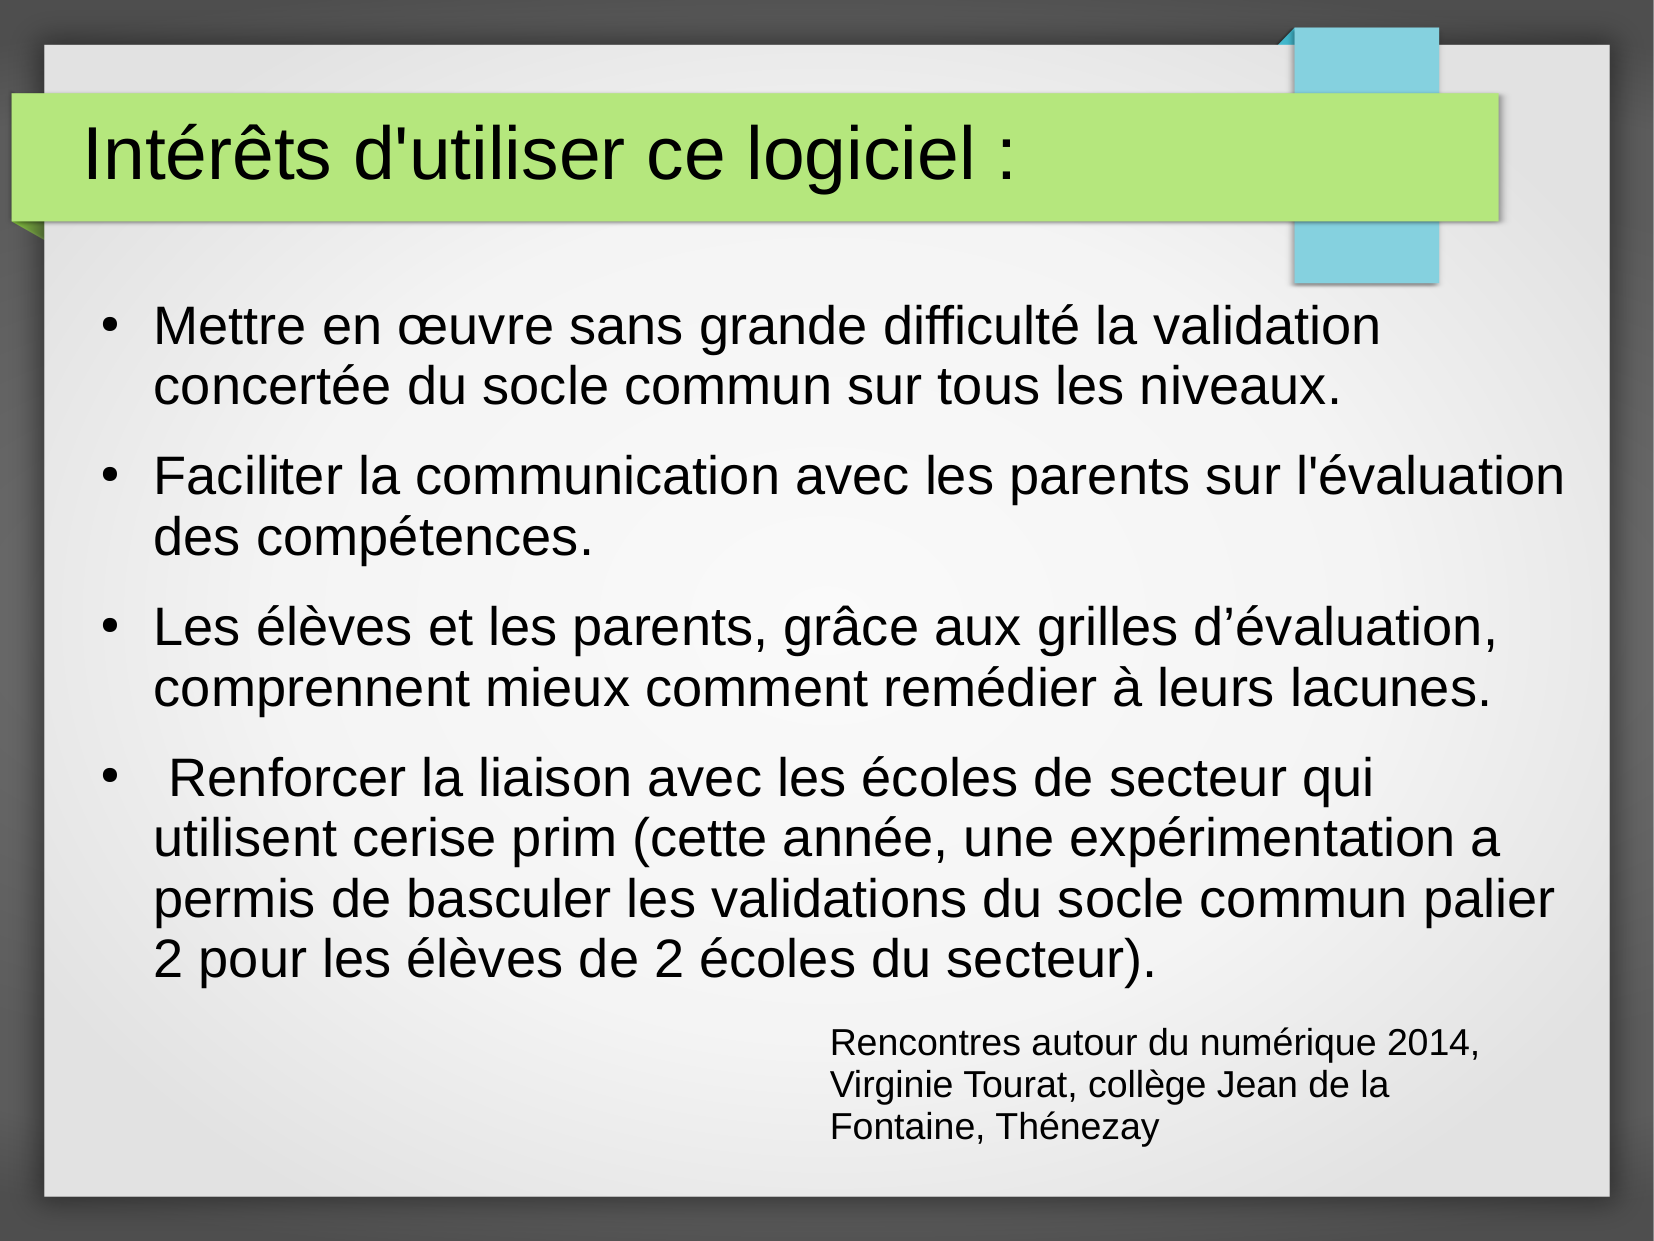

# Intérêts d'utiliser ce logiciel :
Mettre en œuvre sans grande difficulté la validation concertée du socle commun sur tous les niveaux.
Faciliter la communication avec les parents sur l'évaluation des compétences.
Les élèves et les parents, grâce aux grilles d’évaluation, comprennent mieux comment remédier à leurs lacunes.
 Renforcer la liaison avec les écoles de secteur qui utilisent cerise prim (cette année, une expérimentation a permis de basculer les validations du socle commun palier 2 pour les élèves de 2 écoles du secteur).
Rencontres autour du numérique 2014,
Virginie Tourat, collège Jean de la Fontaine, Thénezay